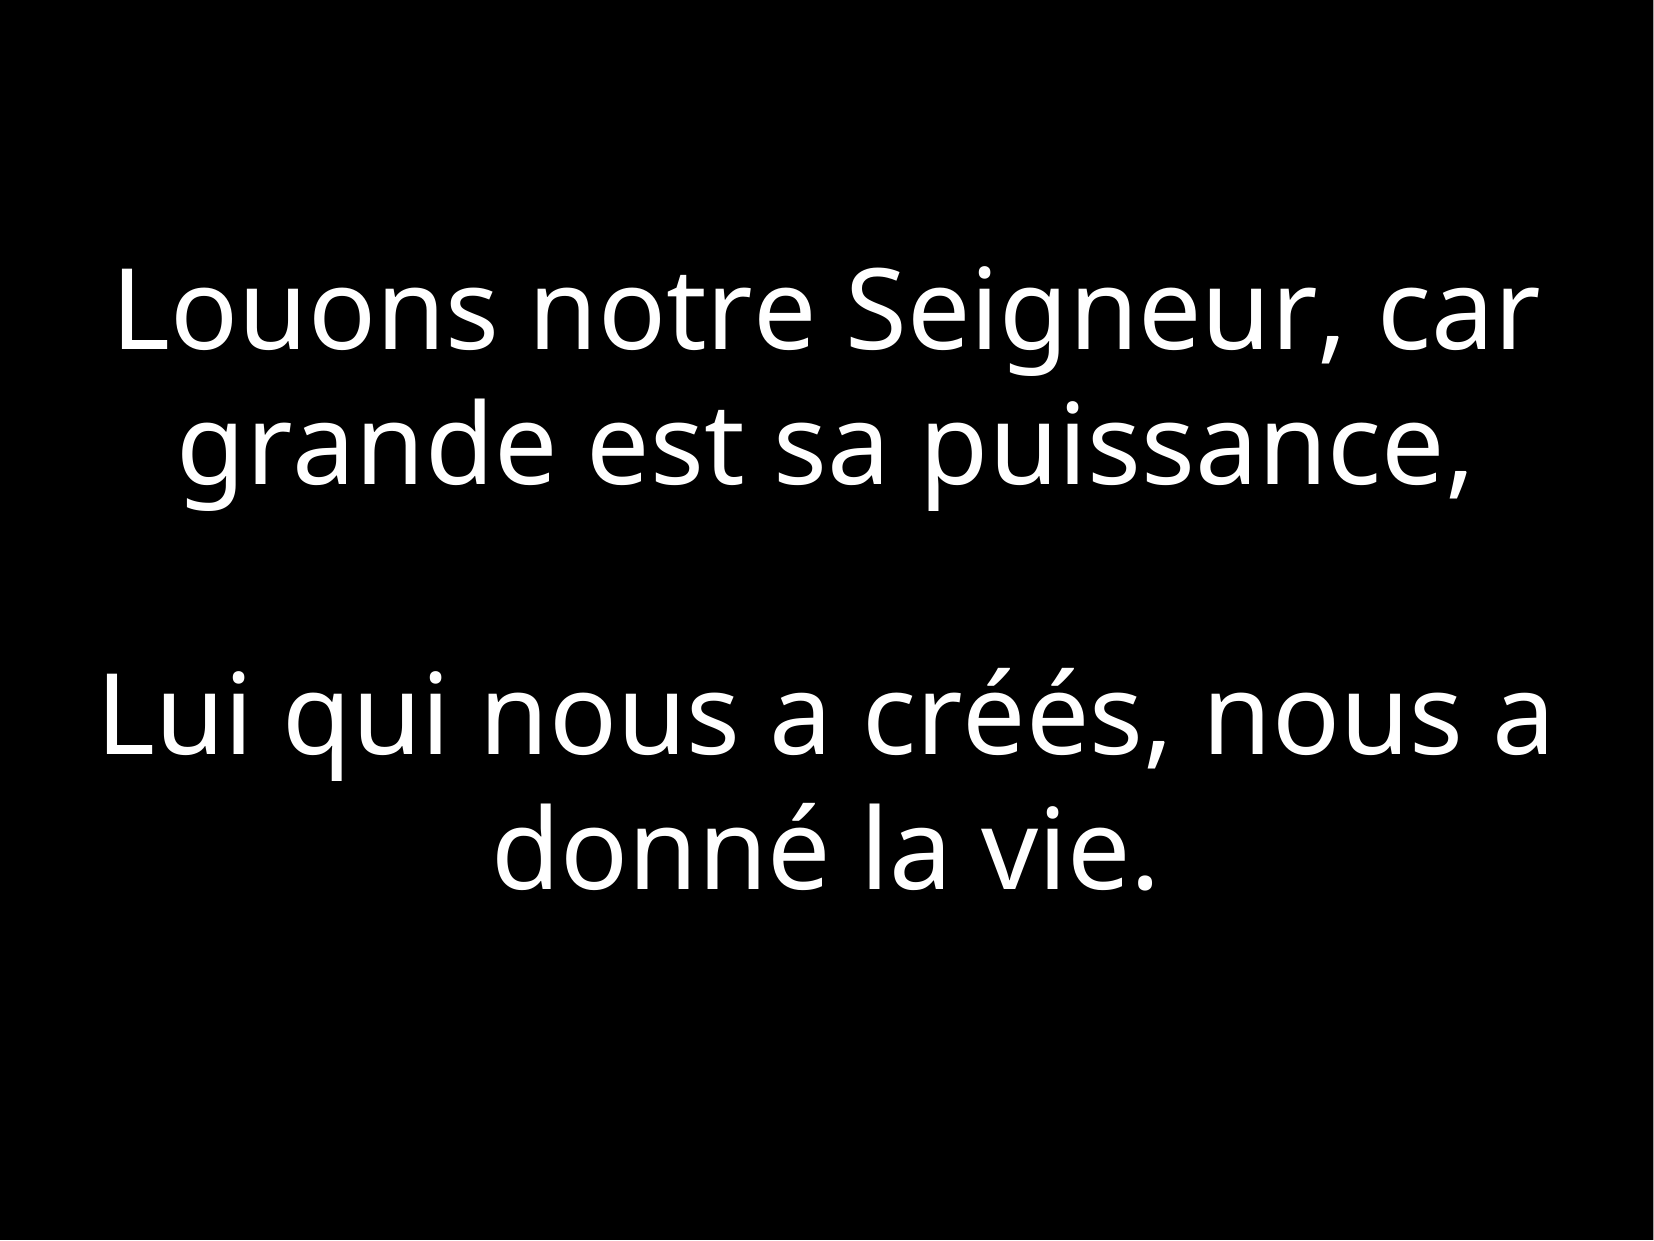

# Louons notre Seigneur, car grande est sa puissance, Lui qui nous a créés, nous a donné la vie.